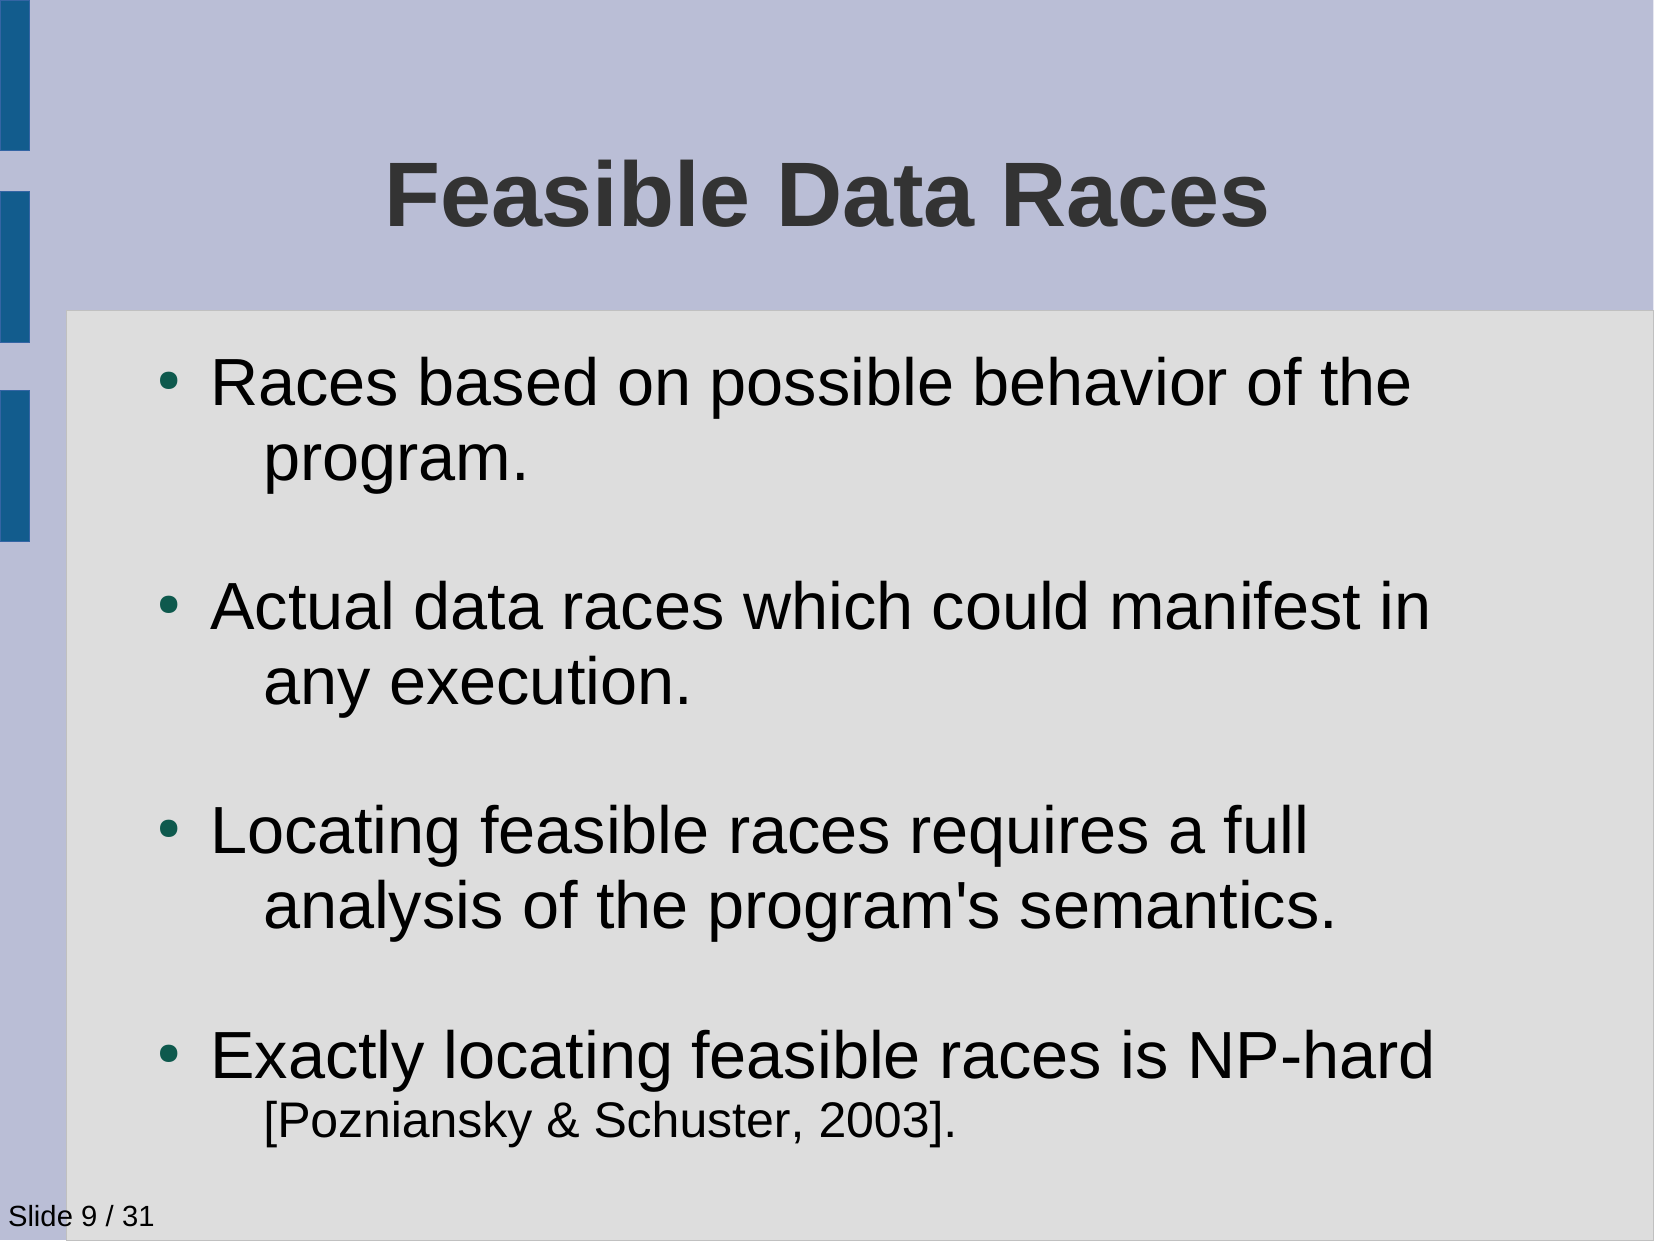

# Feasible Data Races
Races based on possible behavior of the program.
Actual data races which could manifest in any execution.
Locating feasible races requires a full analysis of the program's semantics.
Exactly locating feasible races is NP-hard [Pozniansky & Schuster, 2003].
Slide 9 / 31